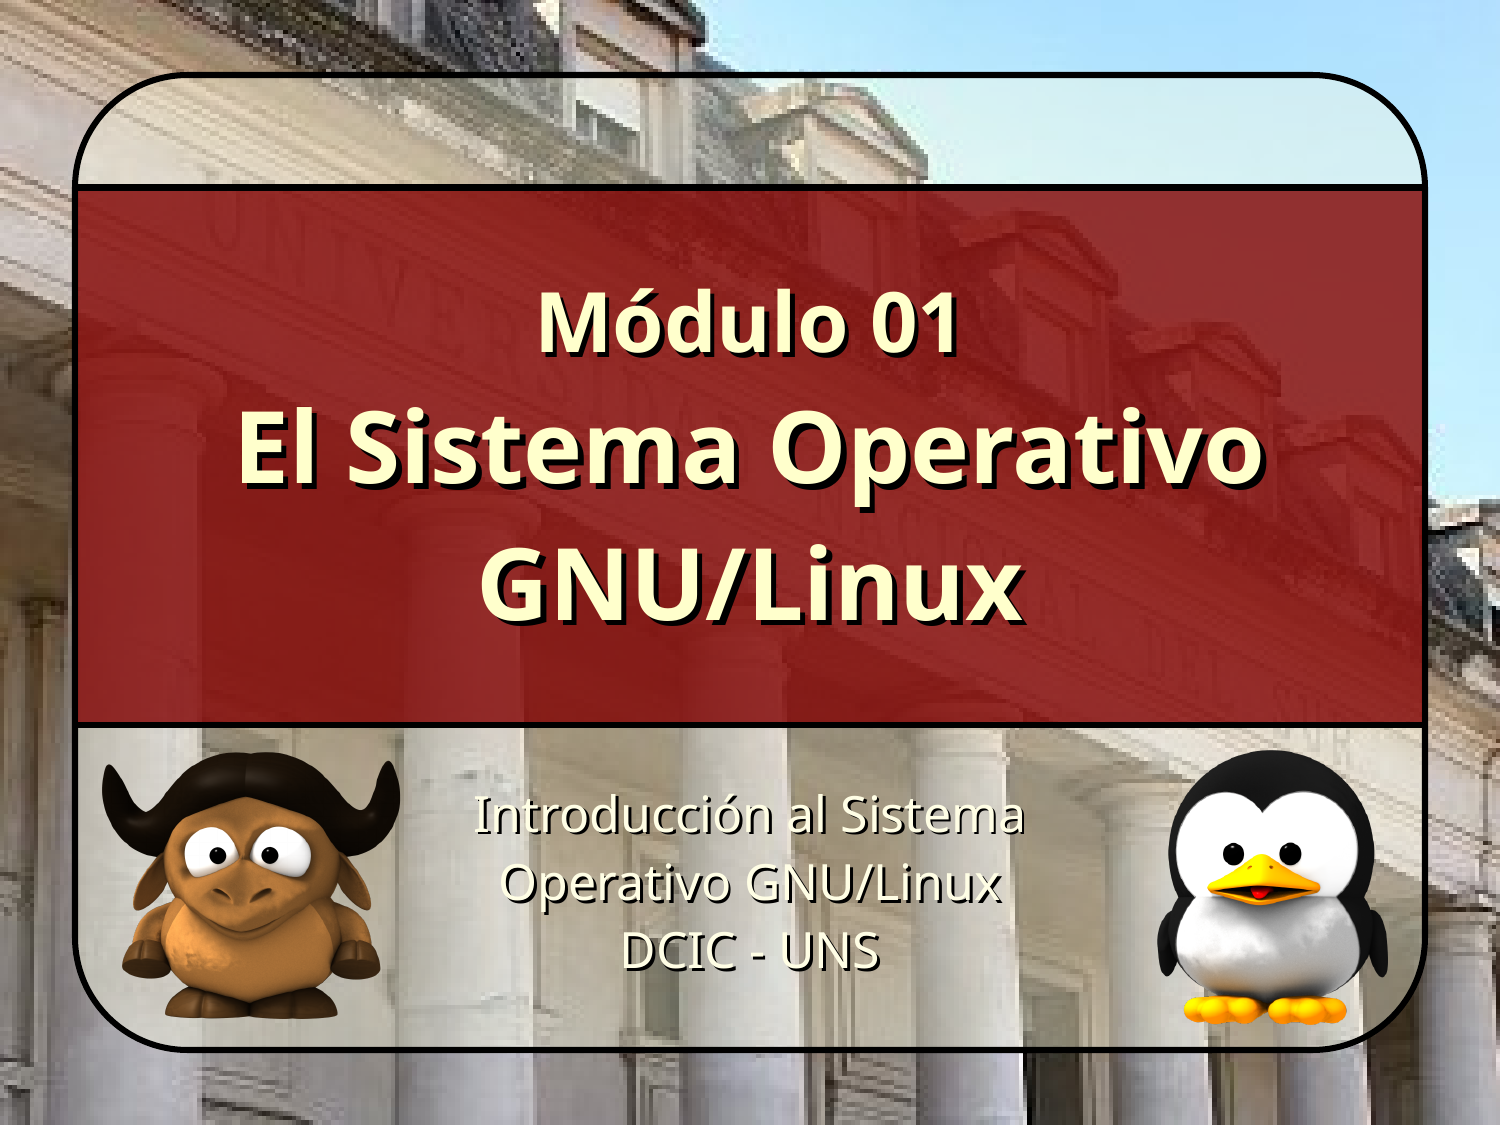

# Módulo 01 El Sistema Operativo GNU/Linux